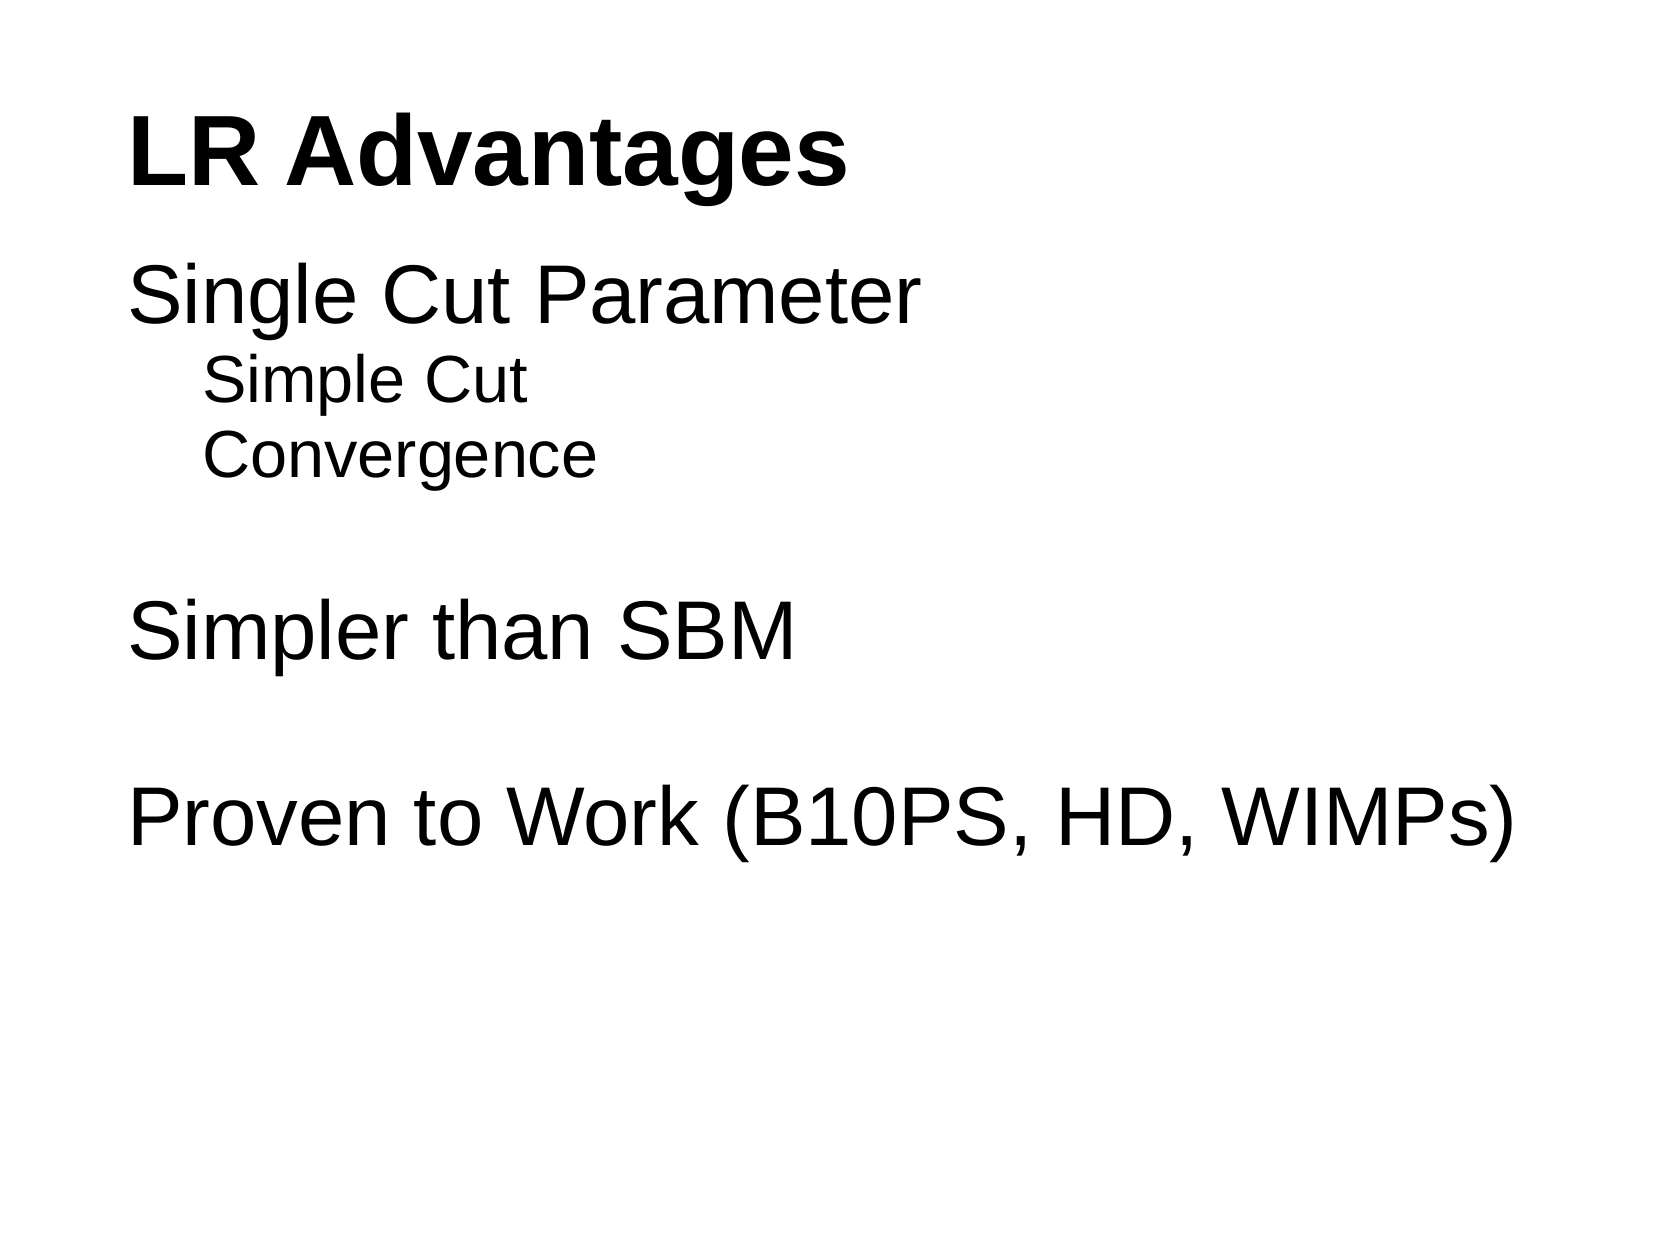

LR Advantages
Single Cut Parameter
	Simple Cut
	Convergence
Simpler than SBM
Proven to Work (B10PS, HD, WIMPs)